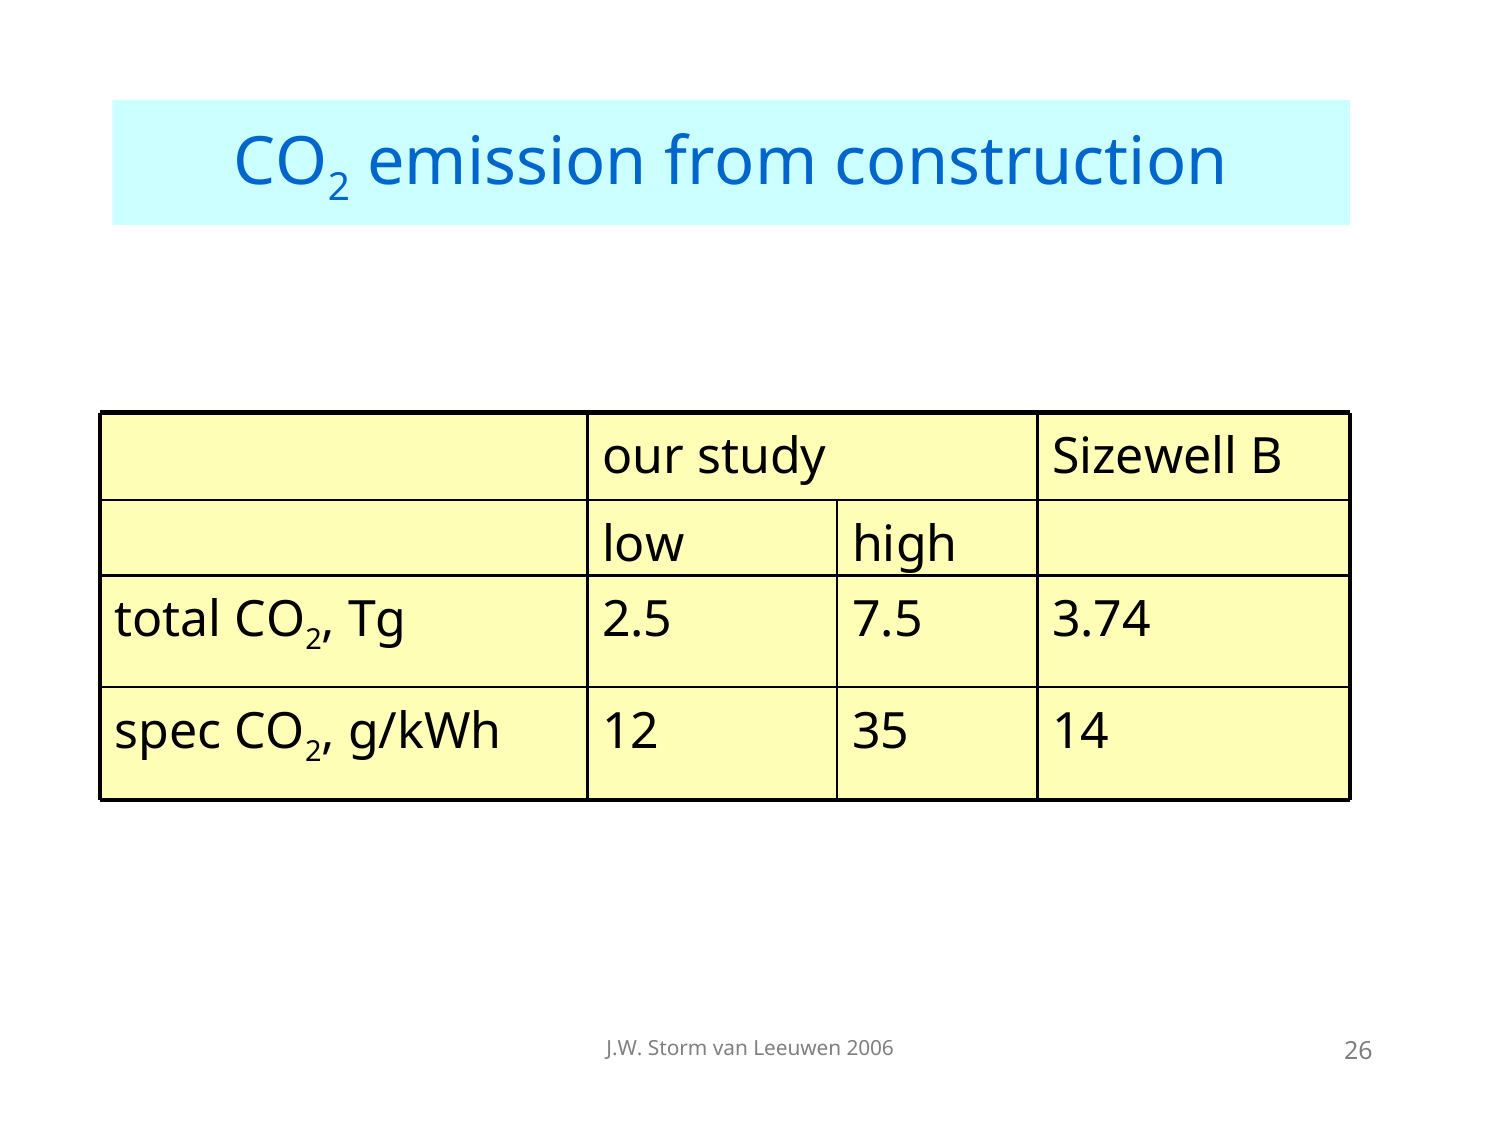

CO2 emission from construction
our study
Sizewell B
low
high
total CO2, Tg
2.5
7.5
3.74
spec CO2, g/kWh
12
35
14
J.W. Storm van Leeuwen 2006
26